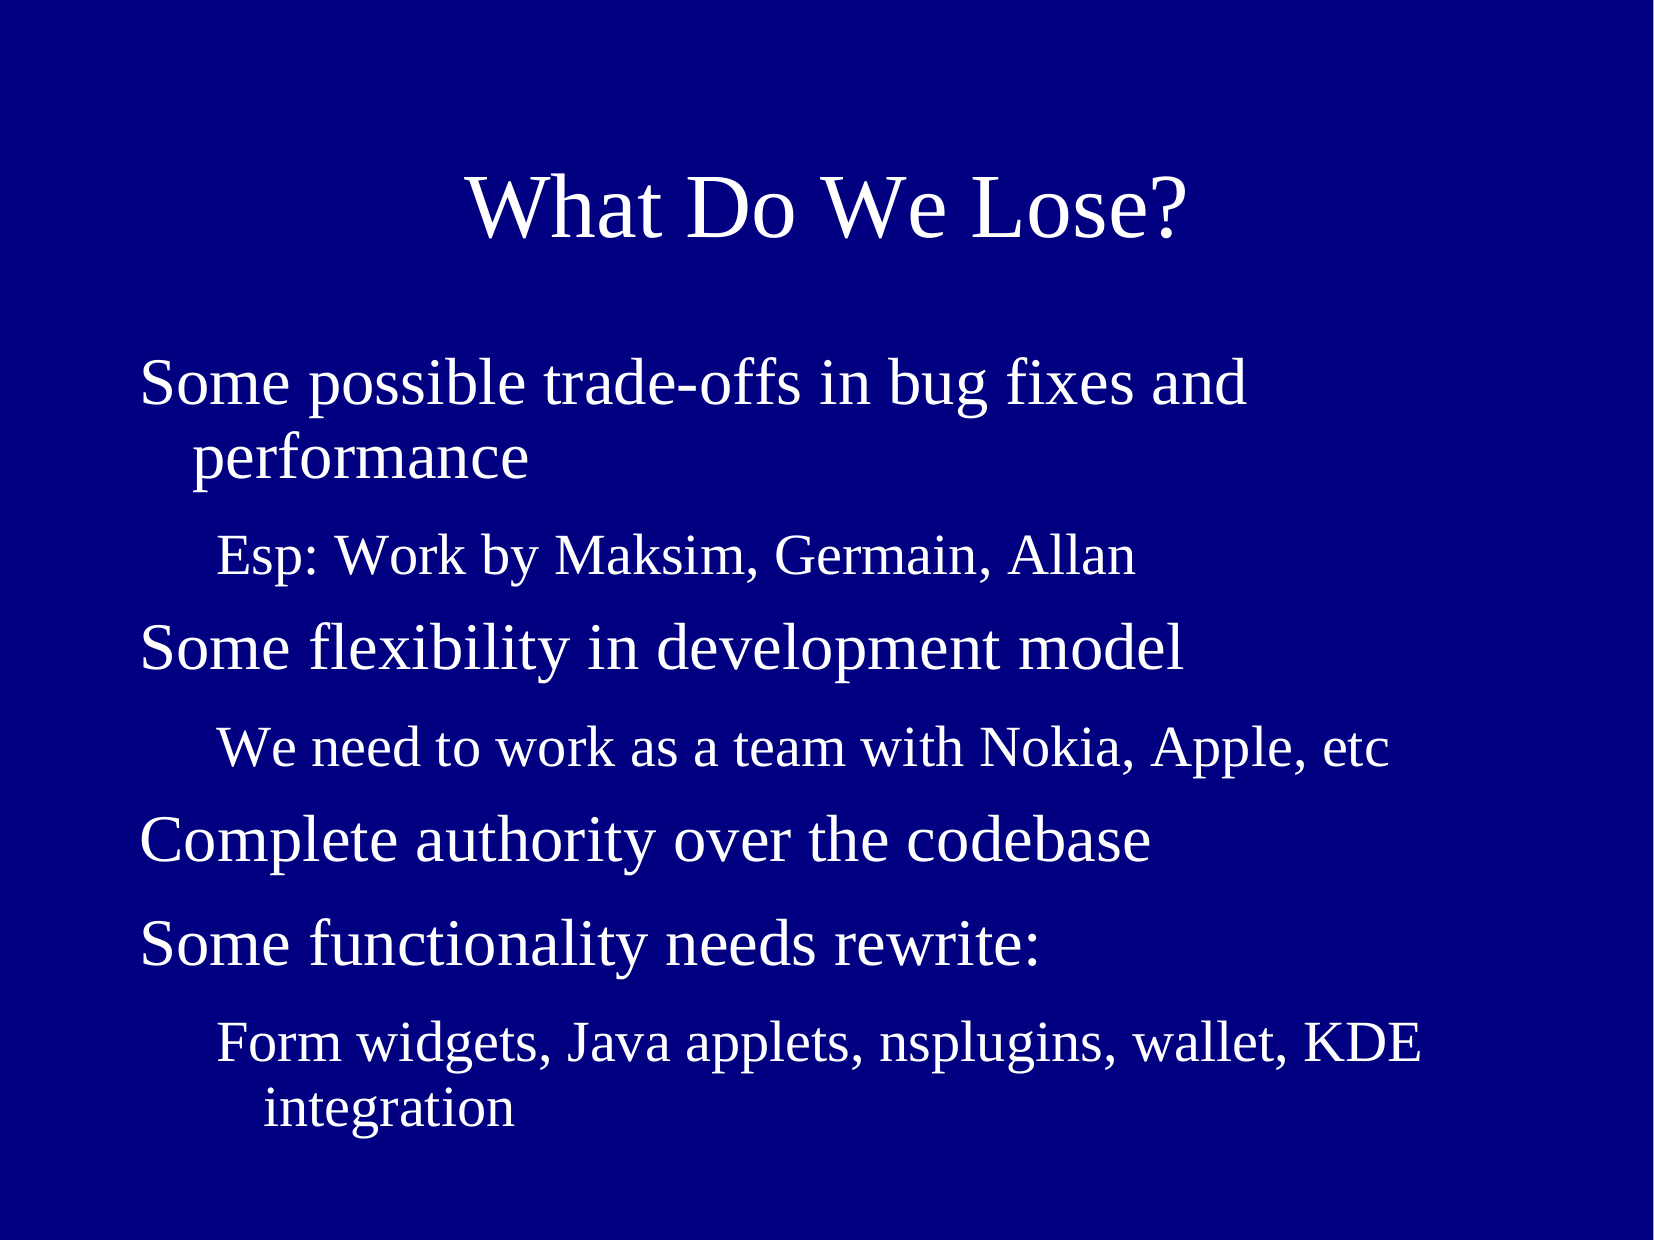

# What Do We Lose?
Some possible trade-offs in bug fixes and performance
Esp: Work by Maksim, Germain, Allan
Some flexibility in development model
We need to work as a team with Nokia, Apple, etc
Complete authority over the codebase
Some functionality needs rewrite:
Form widgets, Java applets, nsplugins, wallet, KDE integration